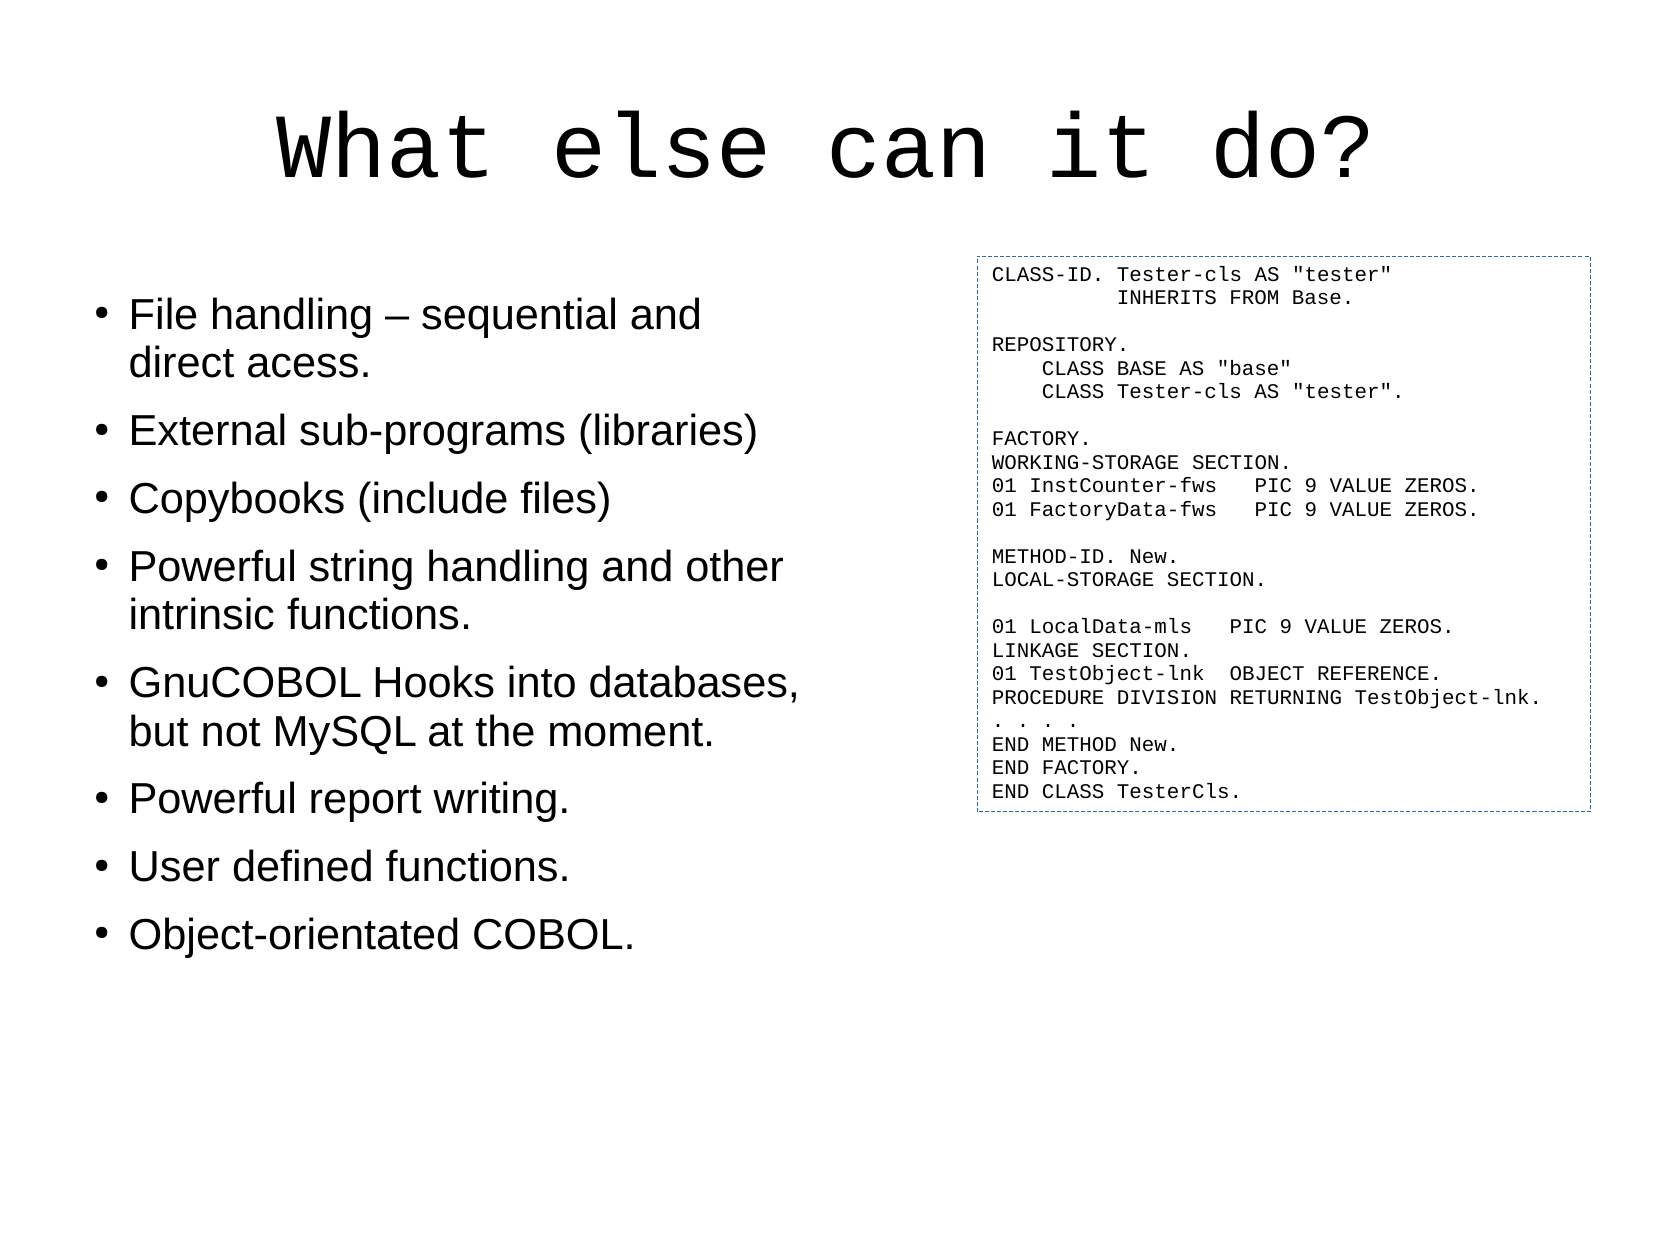

# What else can it do?
CLASS-ID. Tester-cls AS "tester"
 INHERITS FROM Base.
REPOSITORY.
 CLASS BASE AS "base"
 CLASS Tester-cls AS "tester".
FACTORY.
WORKING-STORAGE SECTION.
01 InstCounter-fws PIC 9 VALUE ZEROS.
01 FactoryData-fws PIC 9 VALUE ZEROS.
METHOD-ID. New.
LOCAL-STORAGE SECTION.
01 LocalData-mls PIC 9 VALUE ZEROS.
LINKAGE SECTION.
01 TestObject-lnk OBJECT REFERENCE.
PROCEDURE DIVISION RETURNING TestObject-lnk.
. . . .
END METHOD New.
END FACTORY.
END CLASS TesterCls.
File handling – sequential and direct acess.
External sub-programs (libraries)
Copybooks (include files)
Powerful string handling and other intrinsic functions.
GnuCOBOL Hooks into databases, but not MySQL at the moment.
Powerful report writing.
User defined functions.
Object-orientated COBOL.